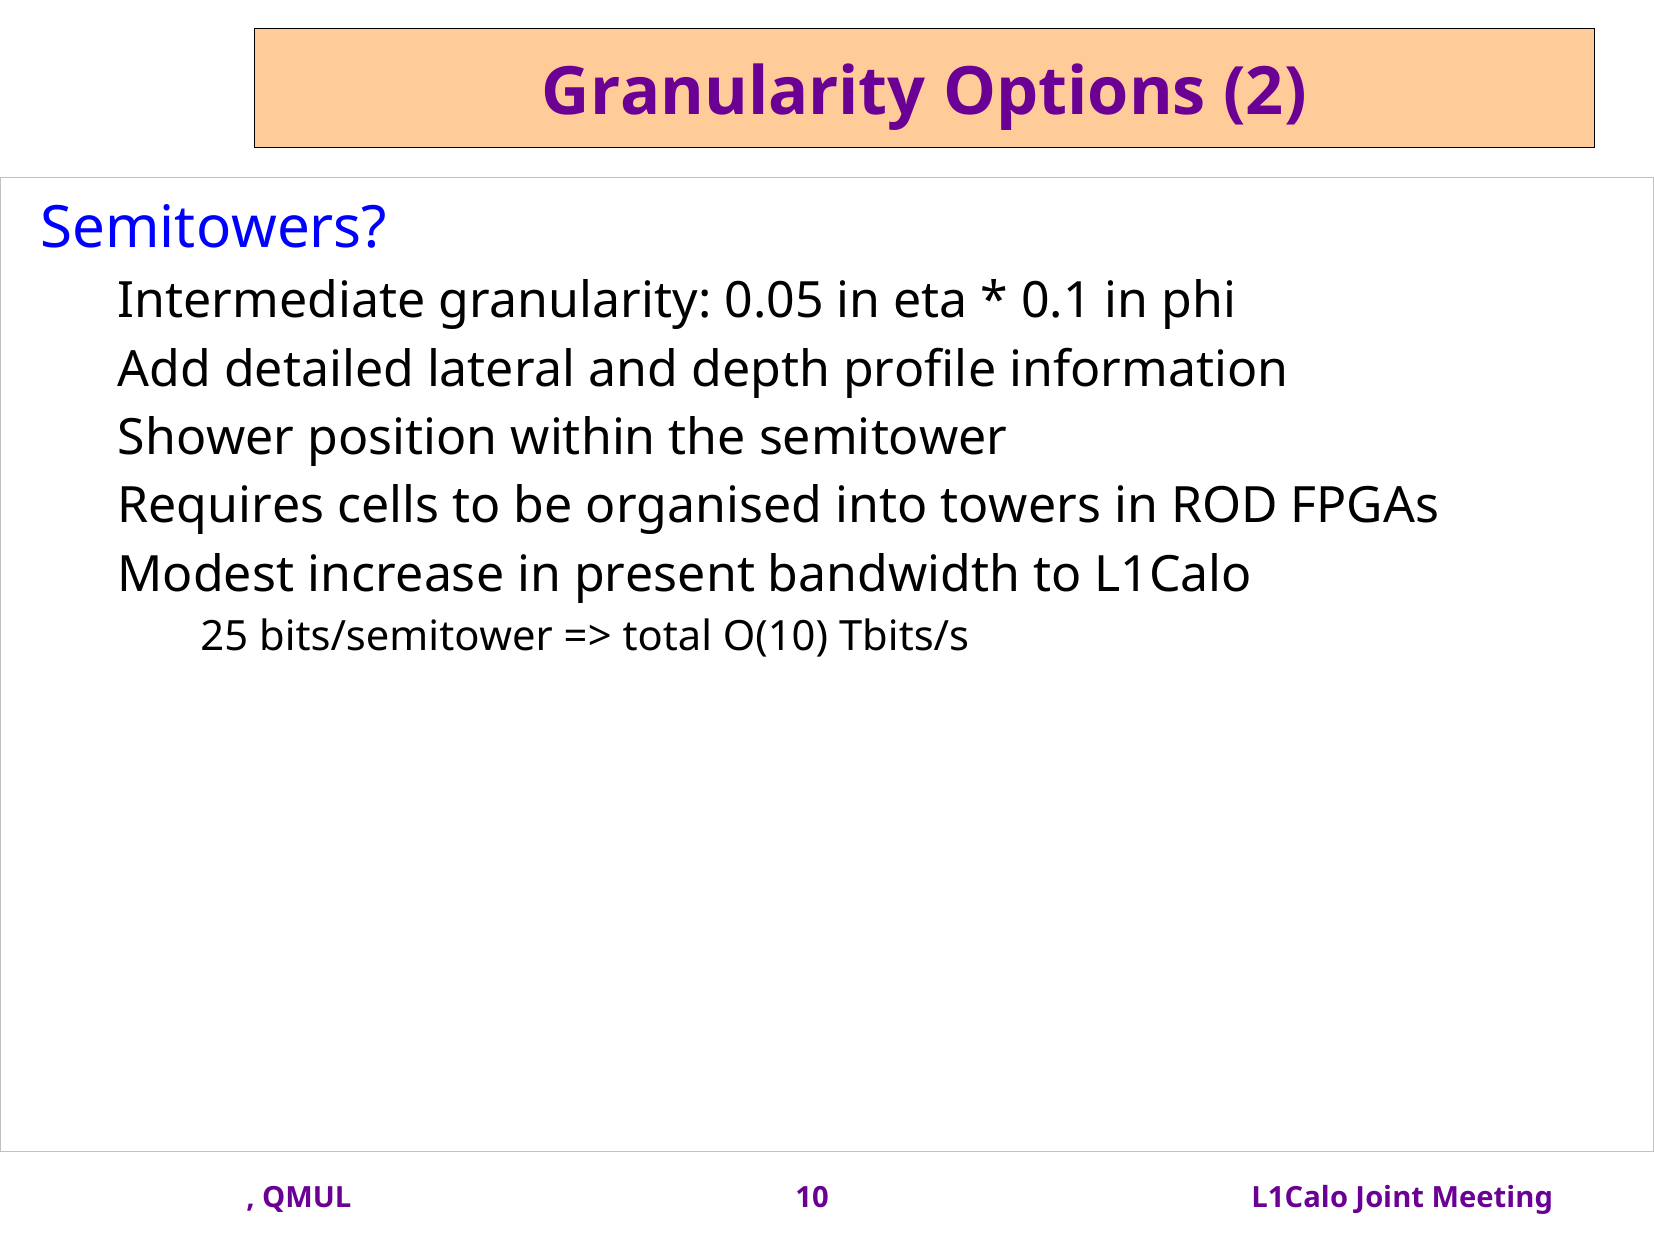

# Granularity Options (2)
Semitowers?
Intermediate granularity: 0.05 in eta * 0.1 in phi
Add detailed lateral and depth profile information
Shower position within the semitower
Requires cells to be organised into towers in ROD FPGAs
Modest increase in present bandwidth to L1Calo
25 bits/semitower => total O(10) Tbits/s